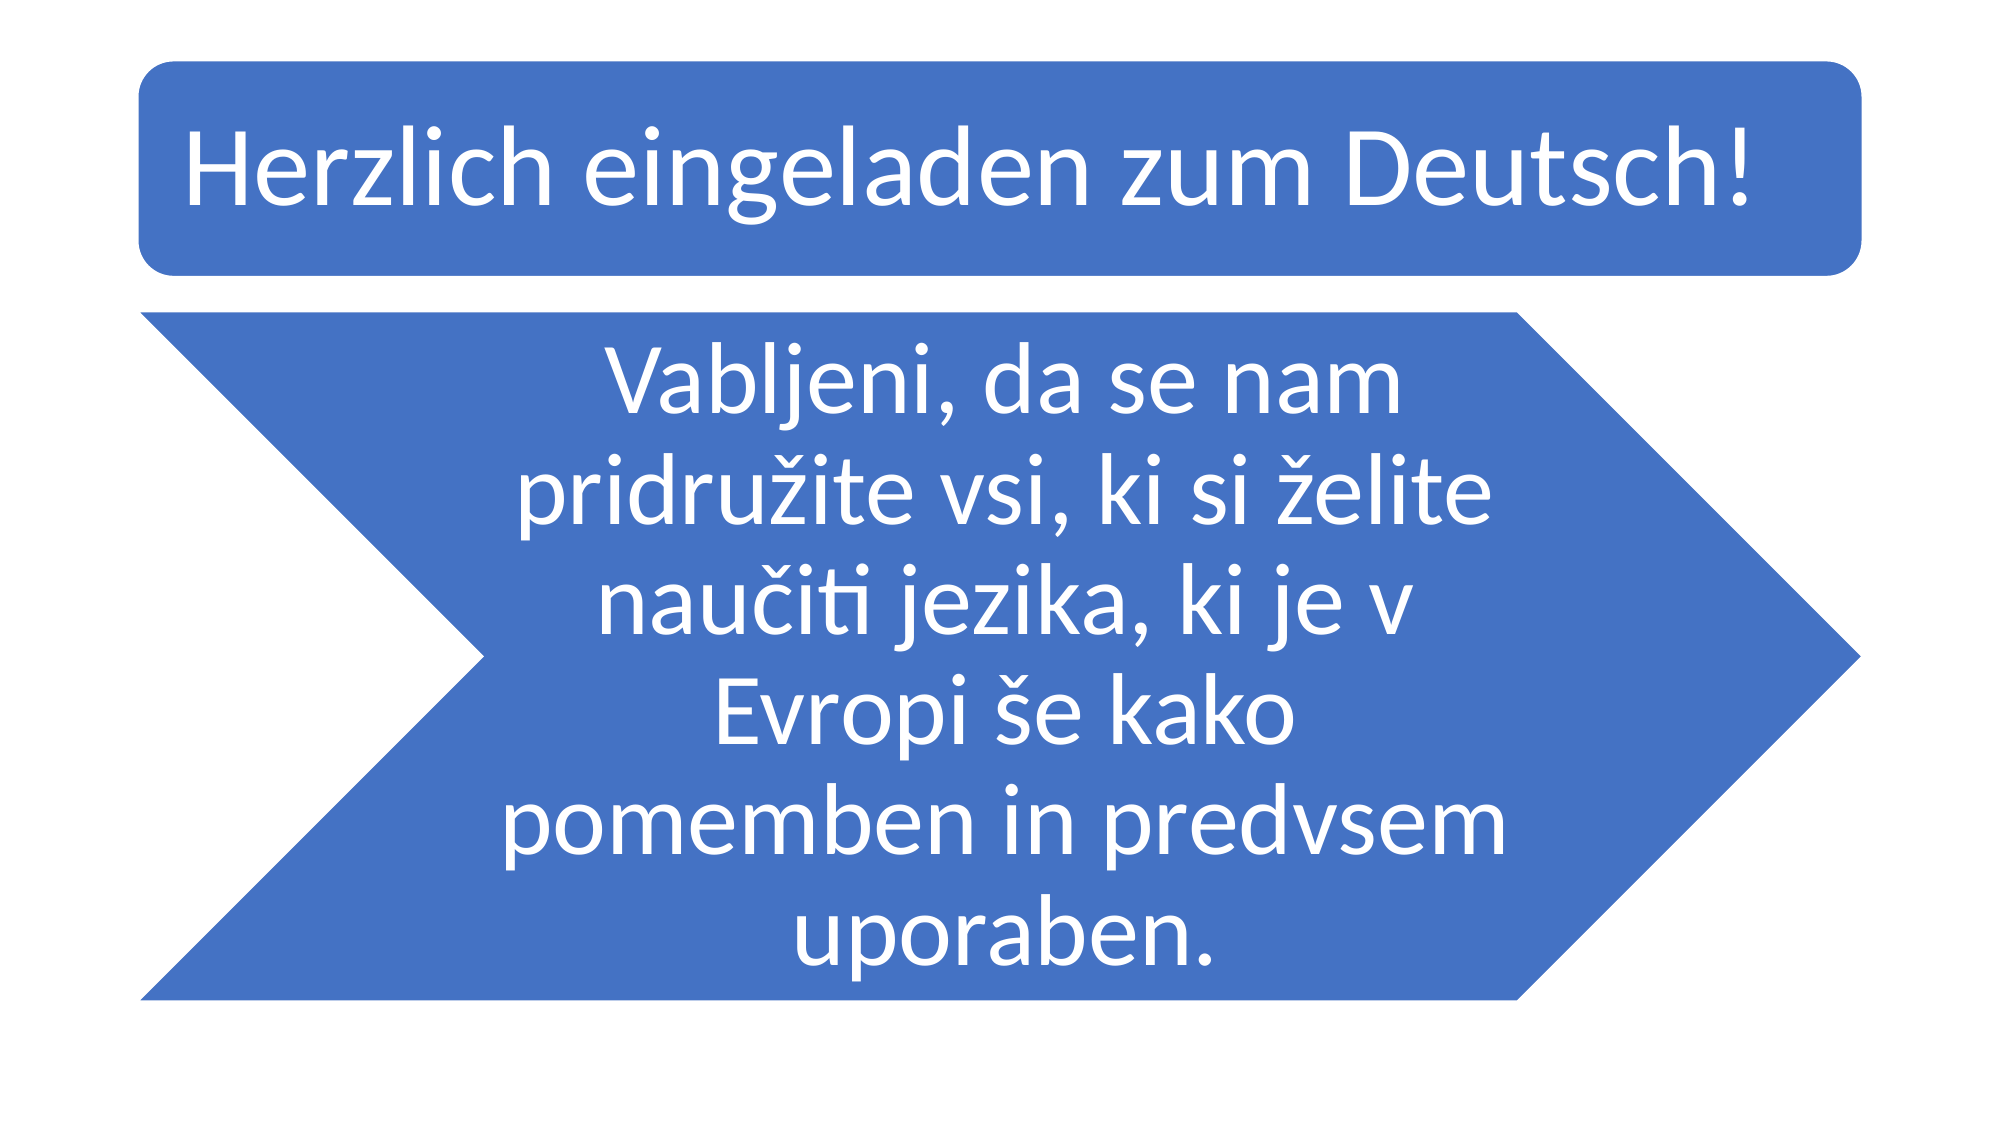

Herzlich eingeladen zum Deutsch!
Vabljeni, da se nam pridružite vsi, ki si želite naučiti jezika, ki je v Evropi še kako pomemben in predvsem uporaben.